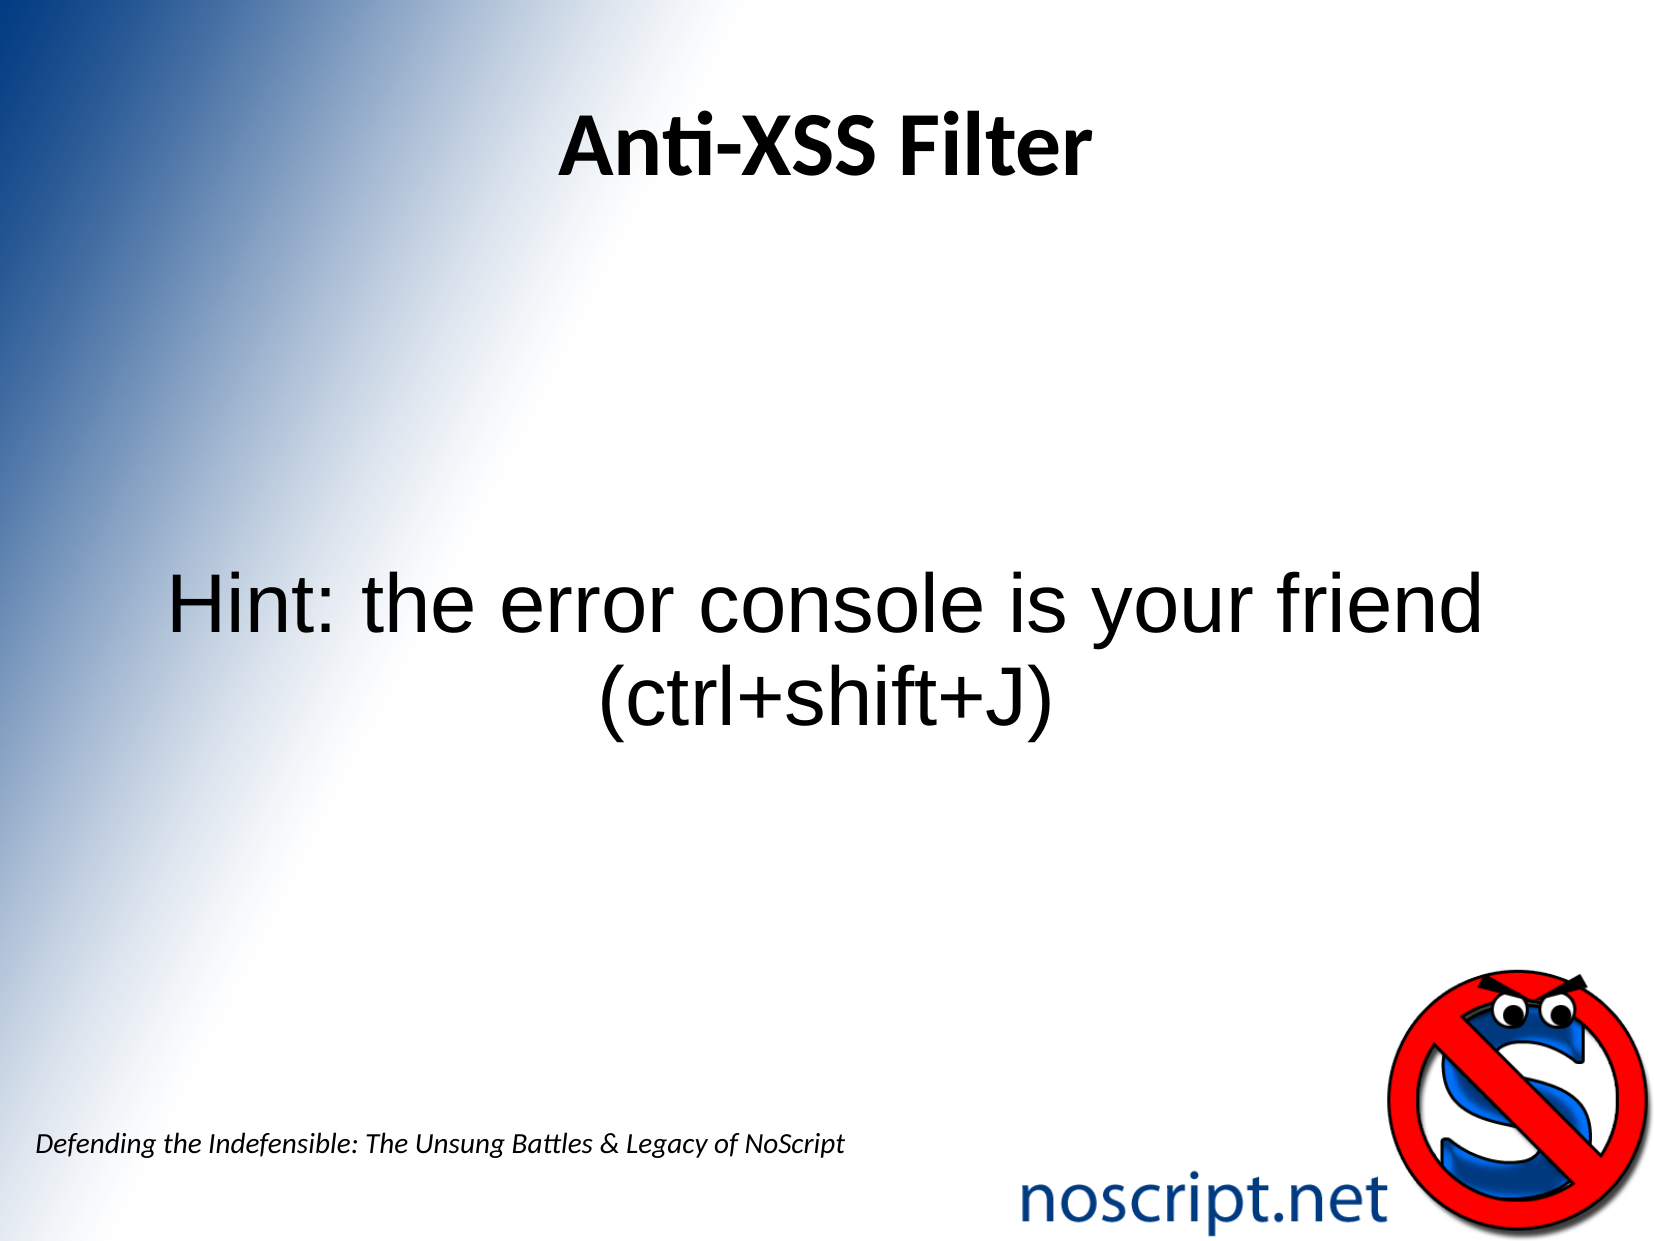

# Anti-XSS Filter
Hint: the error console is your friend
(ctrl+shift+J)
Defending the Indefensible: The Unsung Battles & Legacy of NoScript